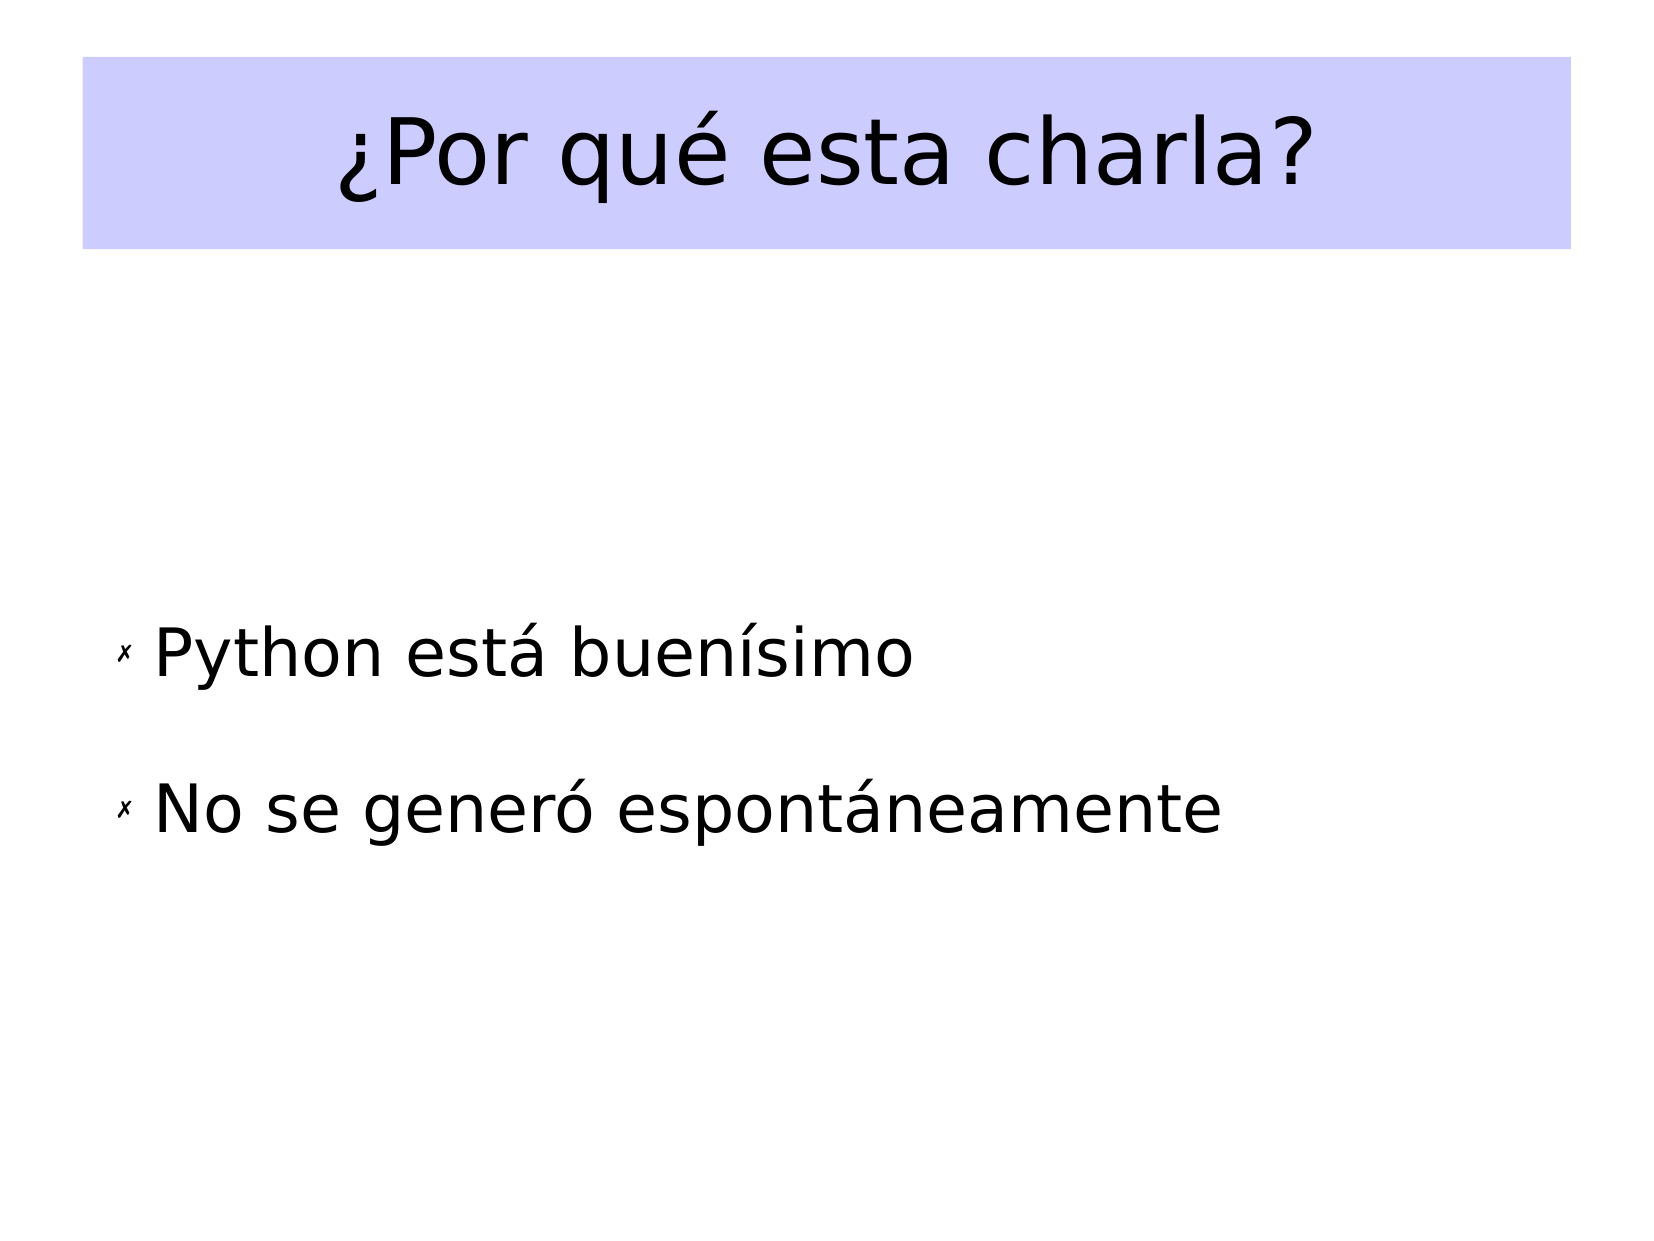

¿Por qué esta charla?
# Python está buenísimo
No se generó espontáneamente